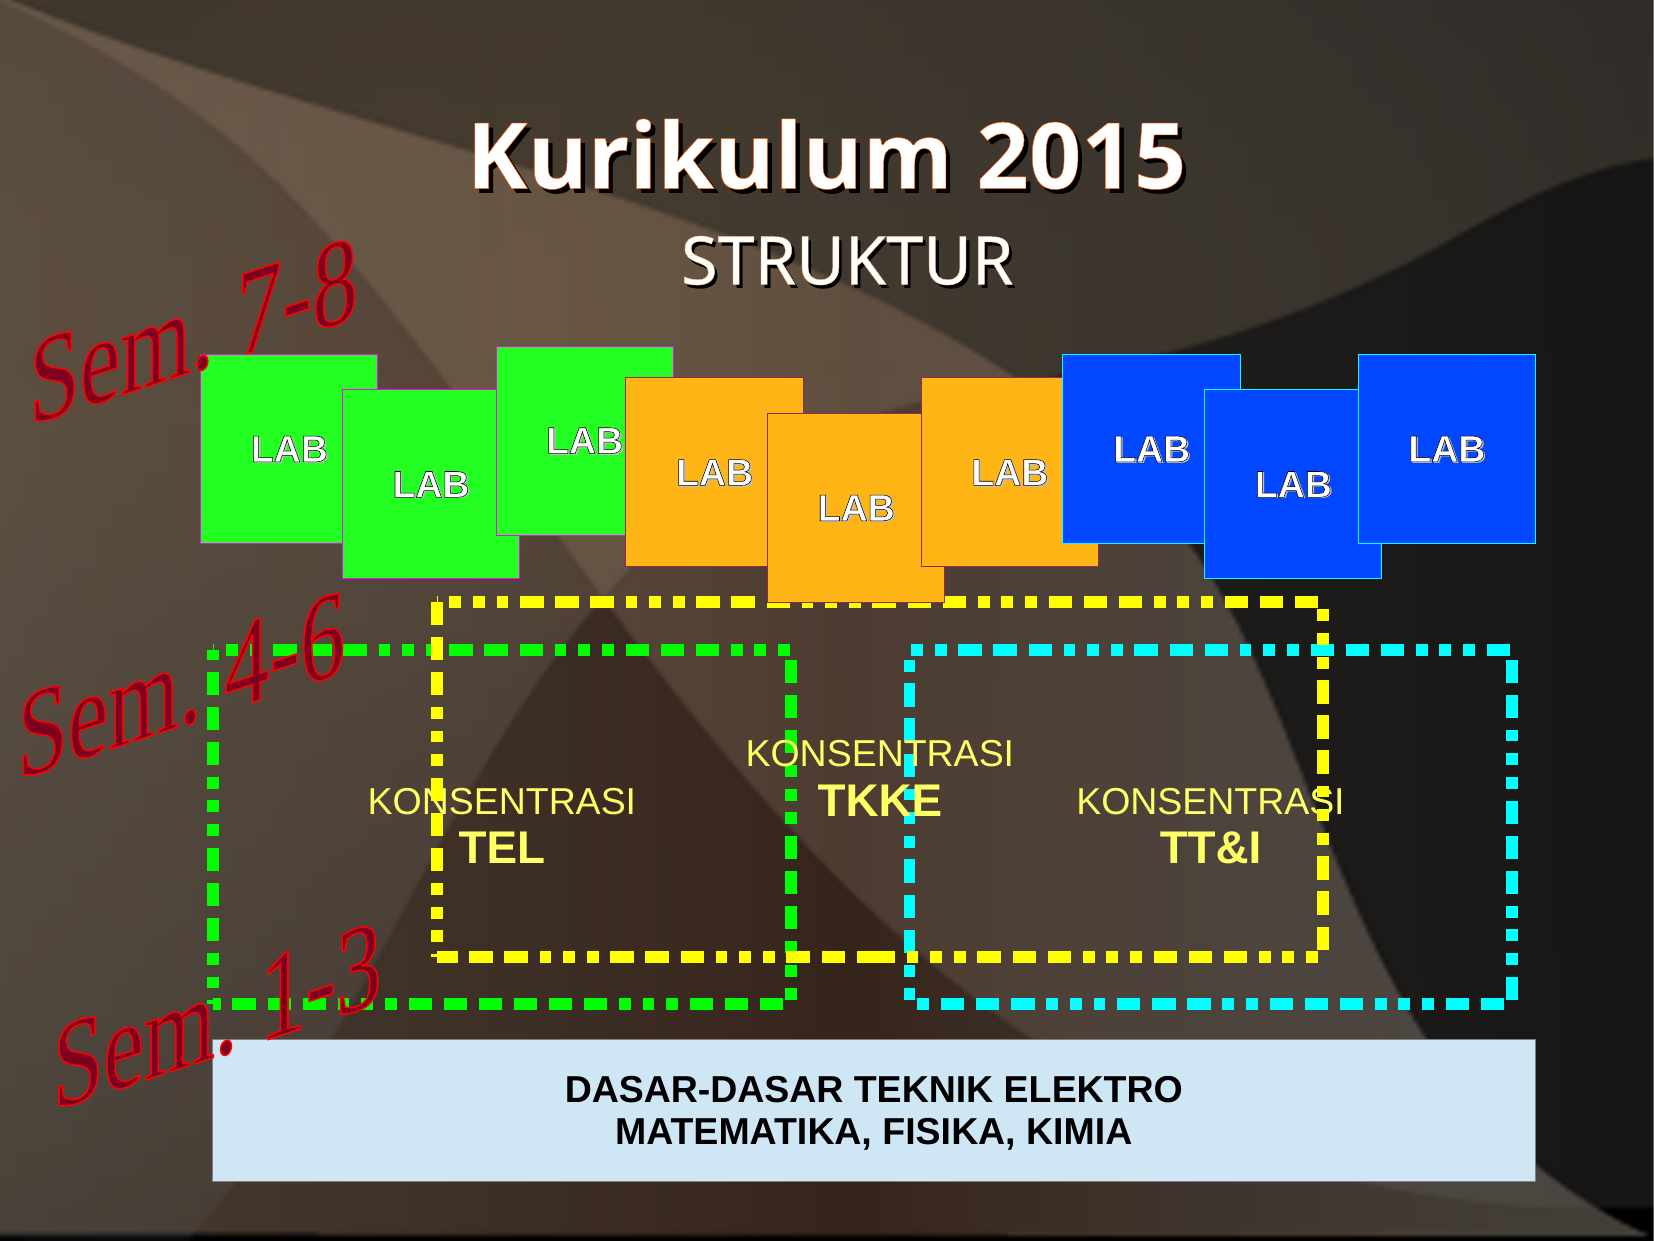

# Kurikulum 2015
STRUKTUR
Sem. 7-8
LAB
LAB
LAB
LAB
LAB
LAB
LAB
LAB
LAB
Sem. 4-6
KONSENTRASI
TKKE
KONSENTRASI
TEL
KONSENTRASI
TT&I
Sem. 1-3
DASAR-DASAR TEKNIK ELEKTRO
MATEMATIKA, FISIKA, KIMIA